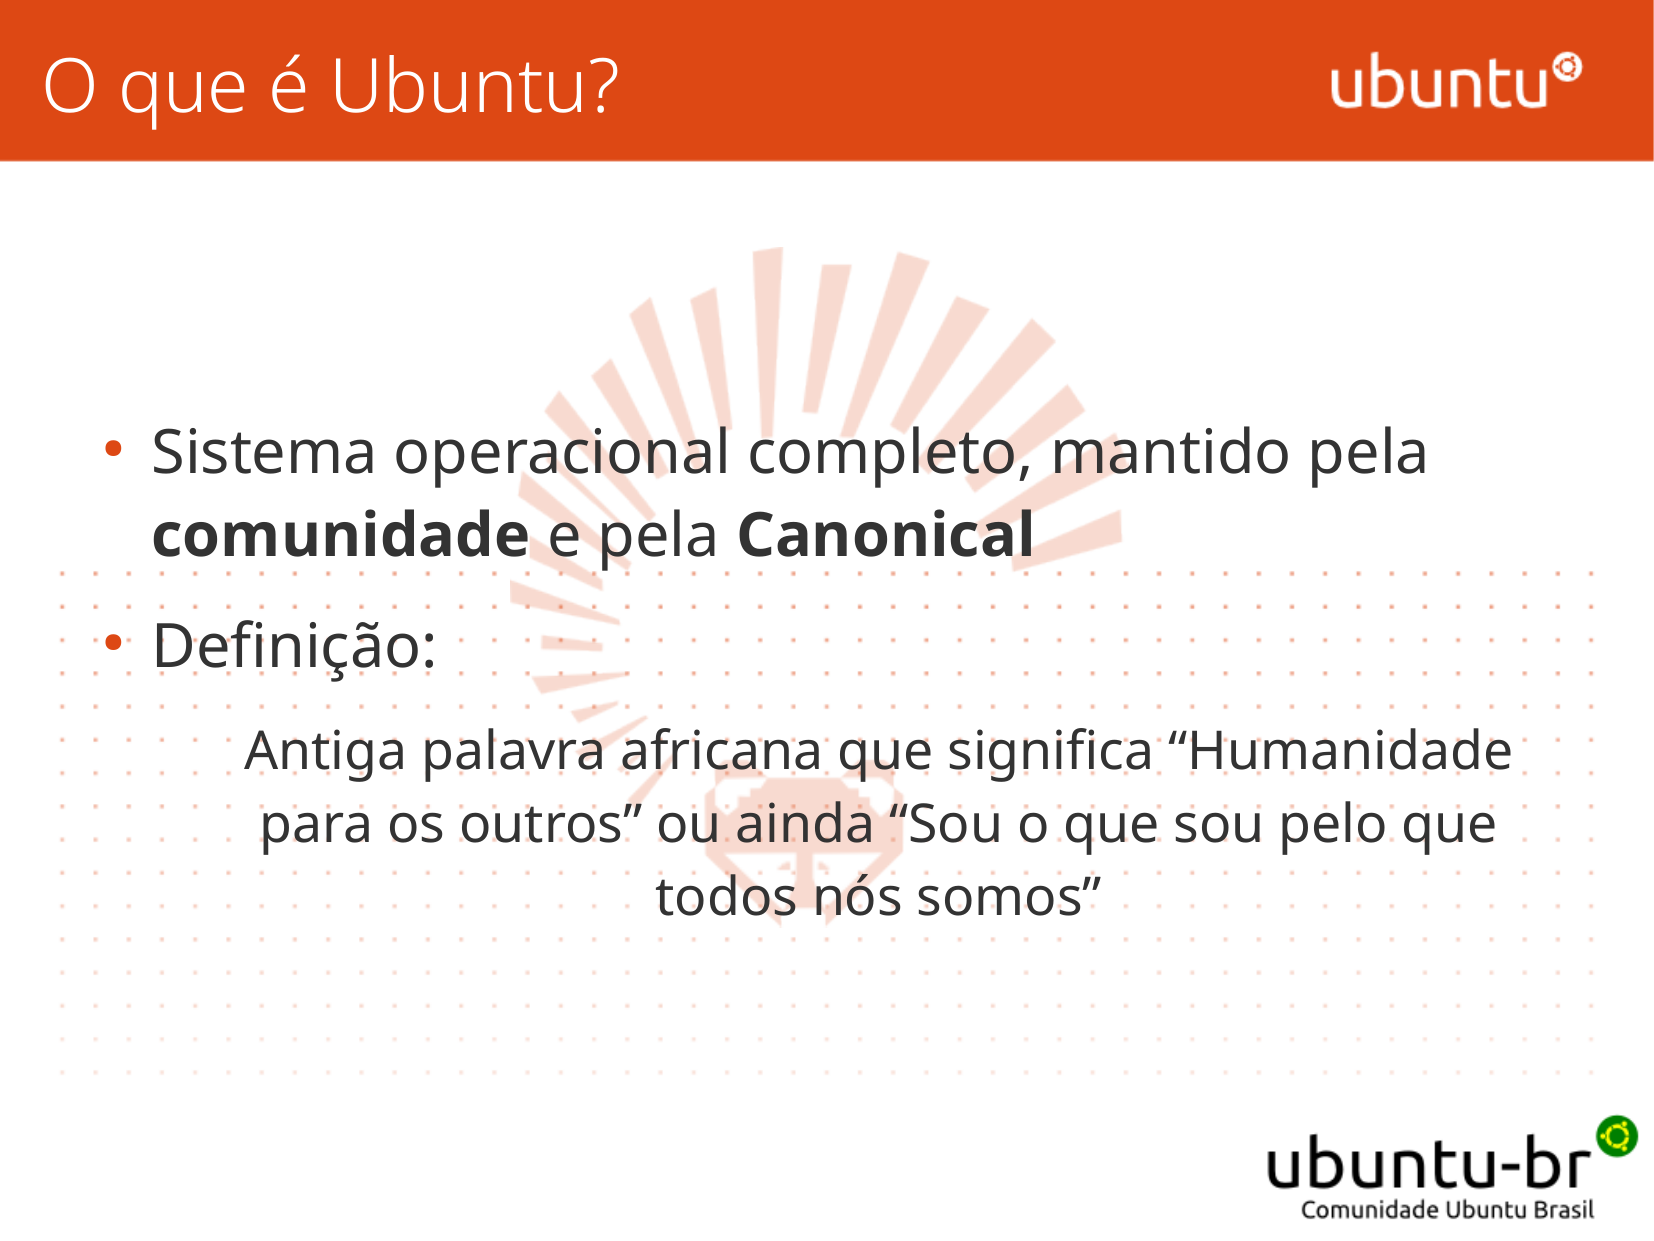

O que é Ubuntu?
# Sistema operacional completo, mantido pela comunidade e pela Canonical
Definição:
Antiga palavra africana que significa “Humanidade para os outros” ou ainda “Sou o que sou pelo que todos nós somos”